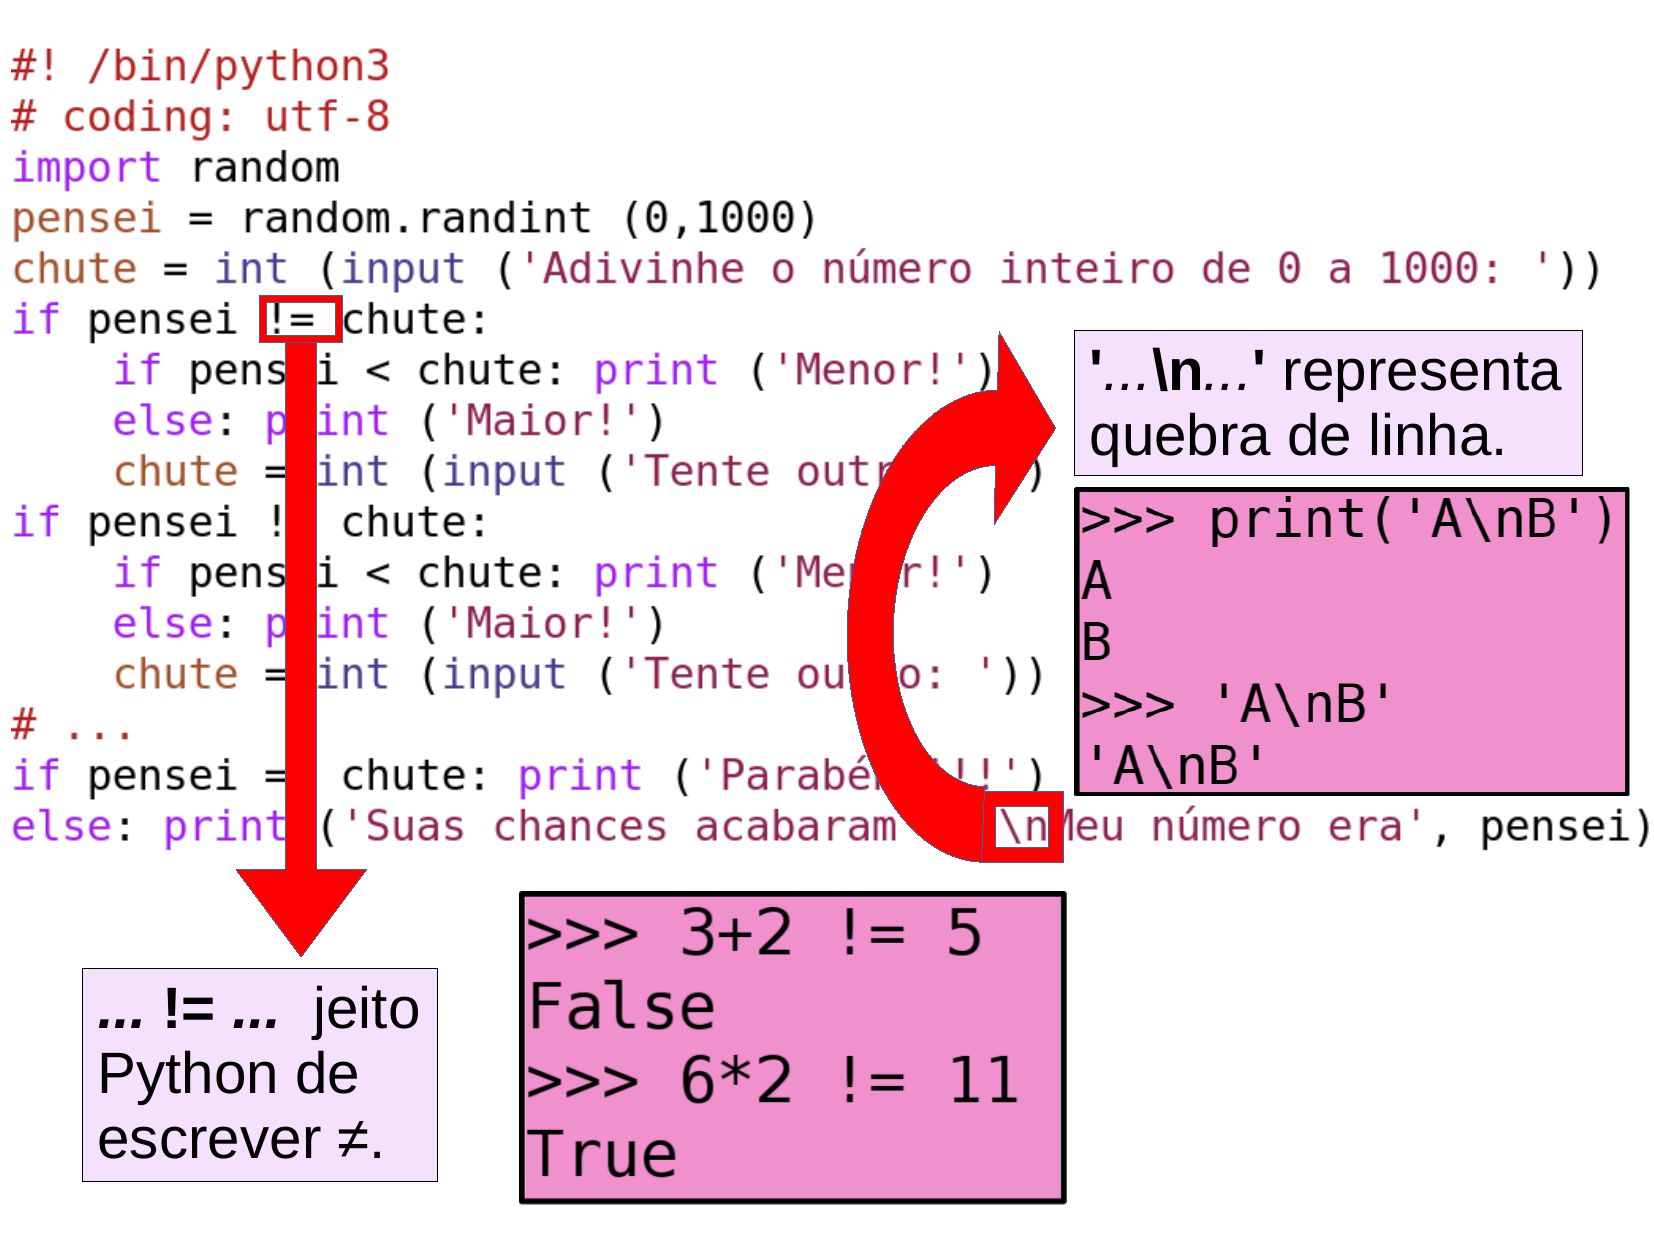

'...\n...' representa quebra de linha.
... != ... jeito Python de escrever ≠.